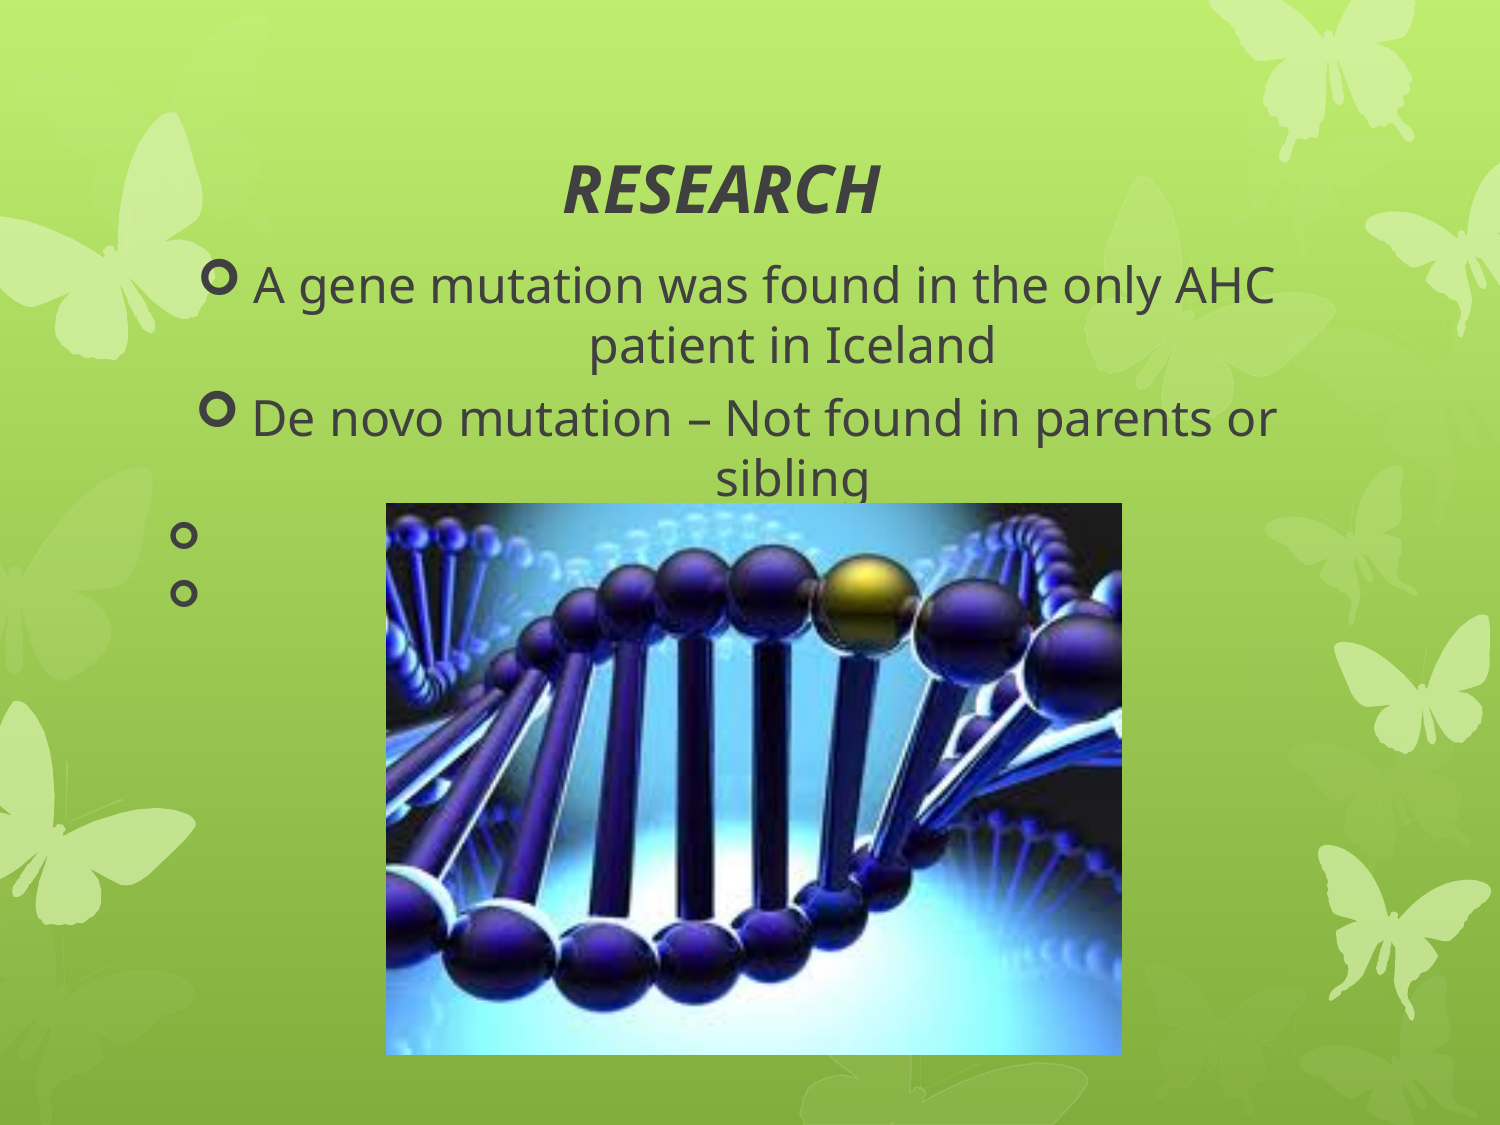

# RESEARCH
A gene mutation was found in the only AHC patient in Iceland
De novo mutation – Not found in parents or sibling